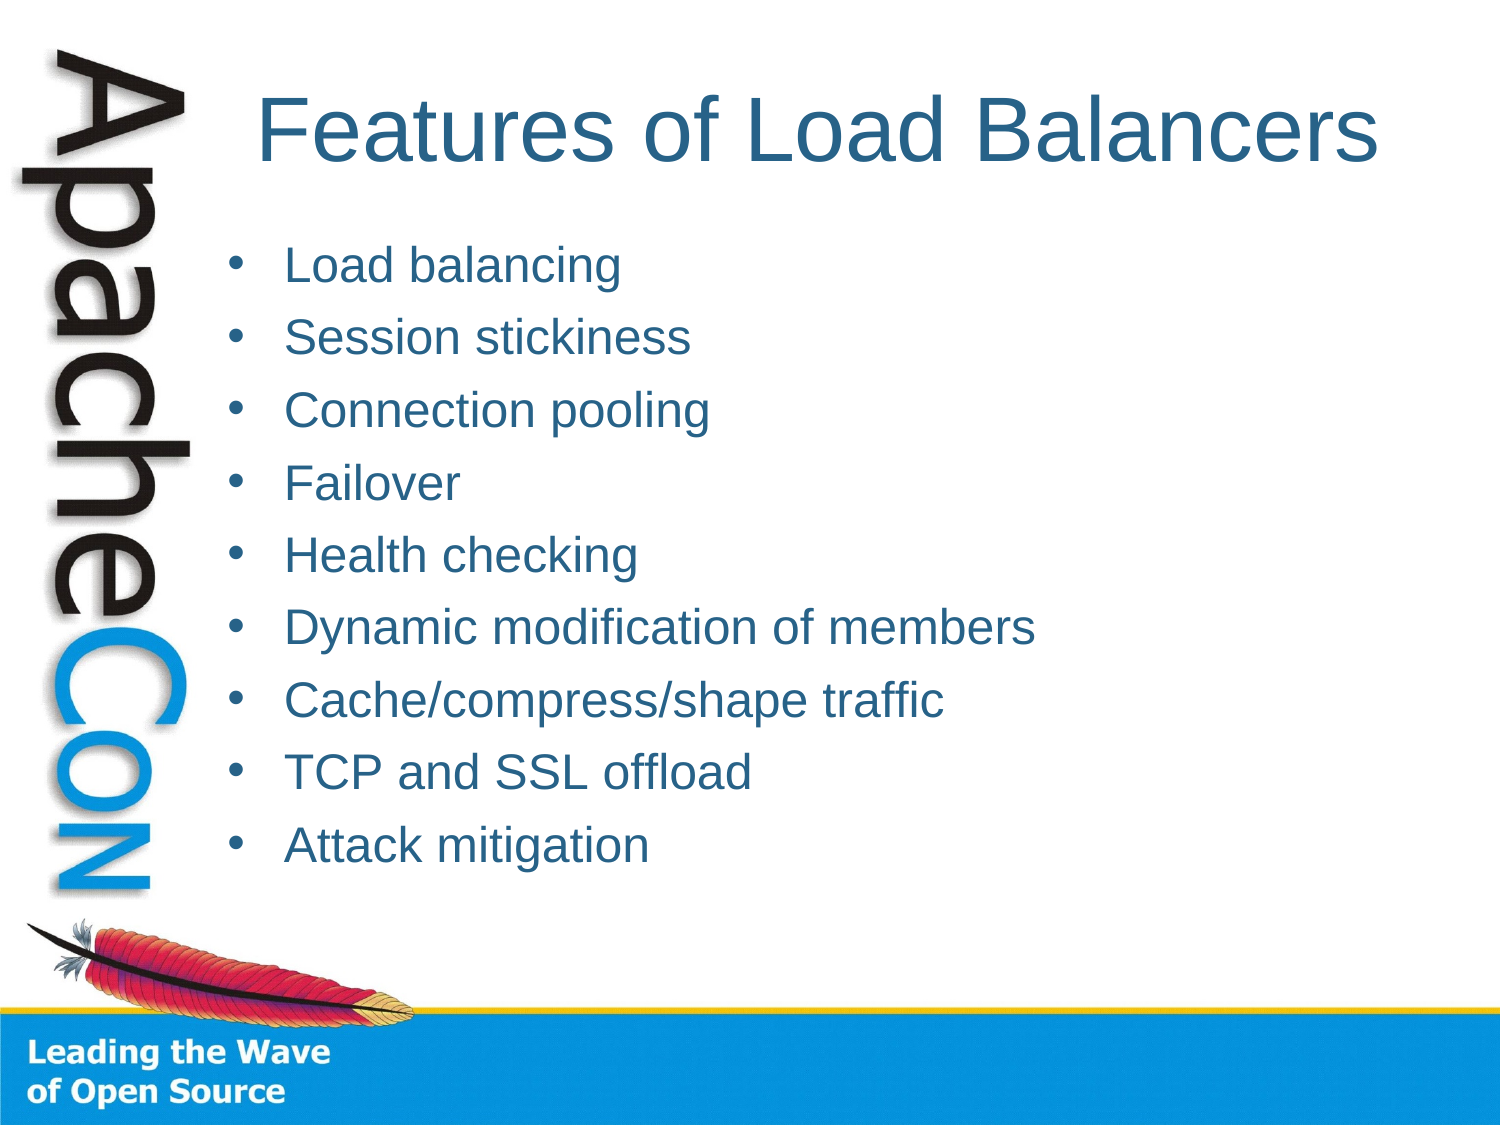

# Features of Load Balancers
Load balancing
Session stickiness
Connection pooling
Failover
Health checking
Dynamic modification of members
Cache/compress/shape traffic
TCP and SSL offload
Attack mitigation